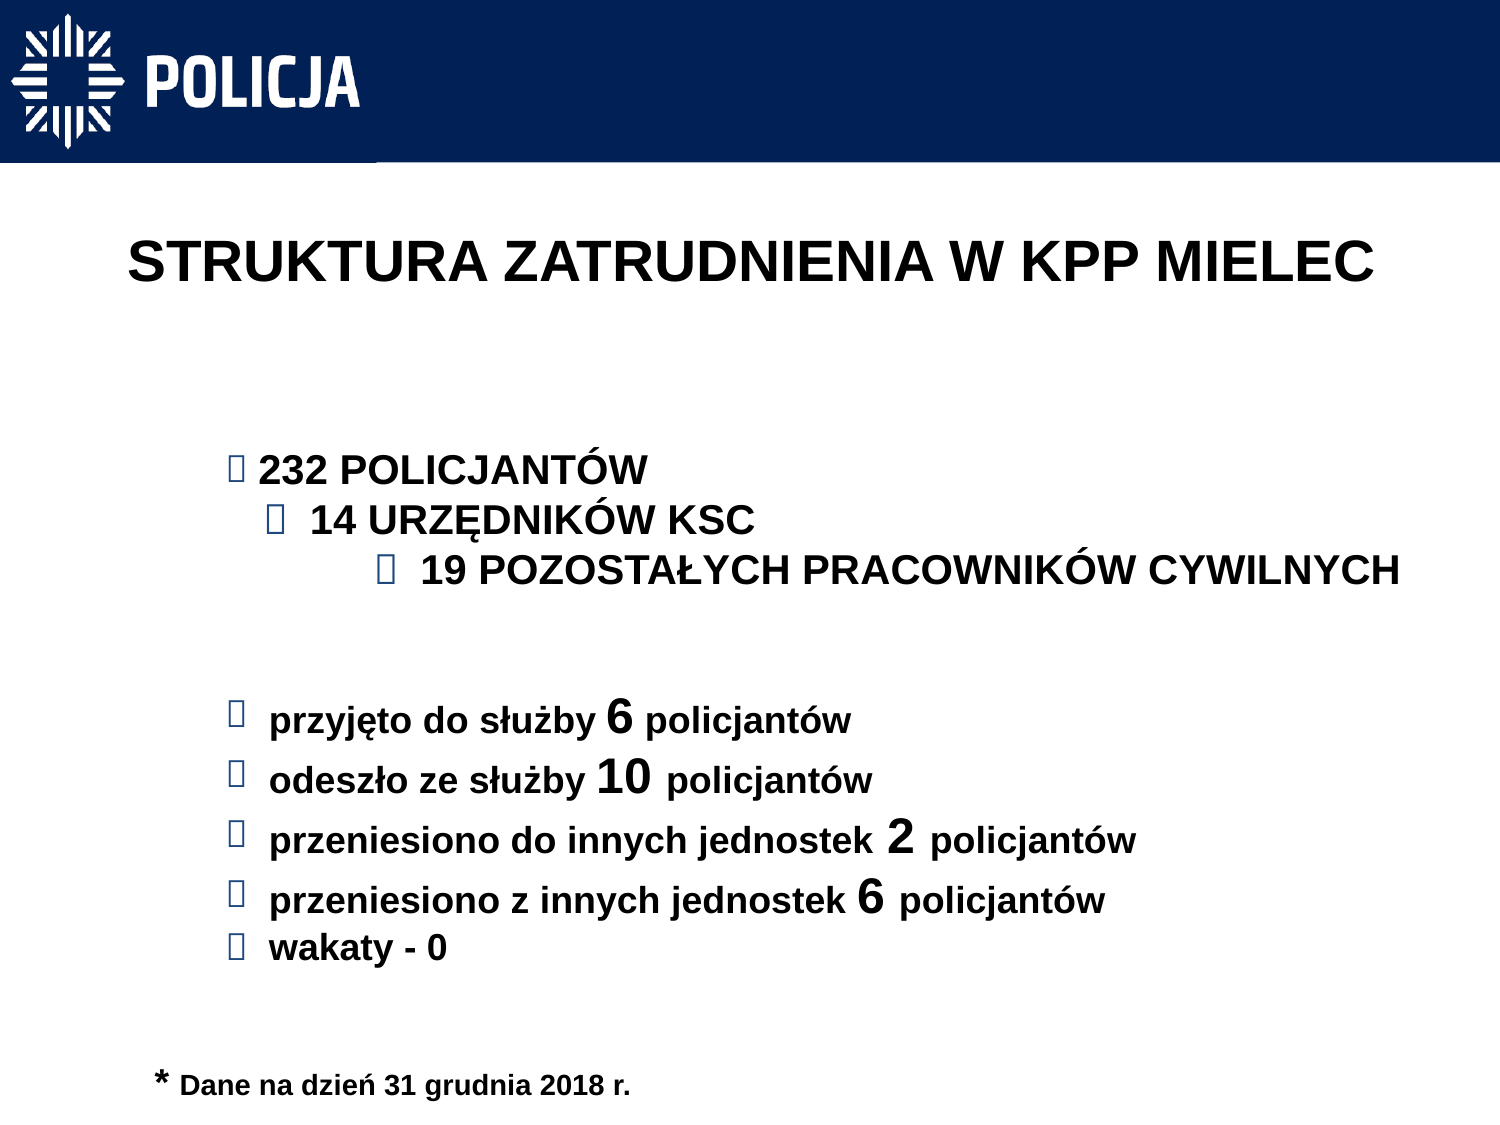

STRUKTURA ZATRUDNIENIA W KPP MIELEC
 232 POLICJANTÓW
 14 URZĘDNIKÓW KSC
 19 POZOSTAŁYCH PRACOWNIKÓW CYWILNYCH
 przyjęto do służby 6 policjantów
  odeszło ze służby 10 policjantów
 przeniesiono do innych jednostek 2 policjantów
 przeniesiono z innych jednostek 6 policjantów
 wakaty - 0
* Dane na dzień 31 grudnia 2018 r.